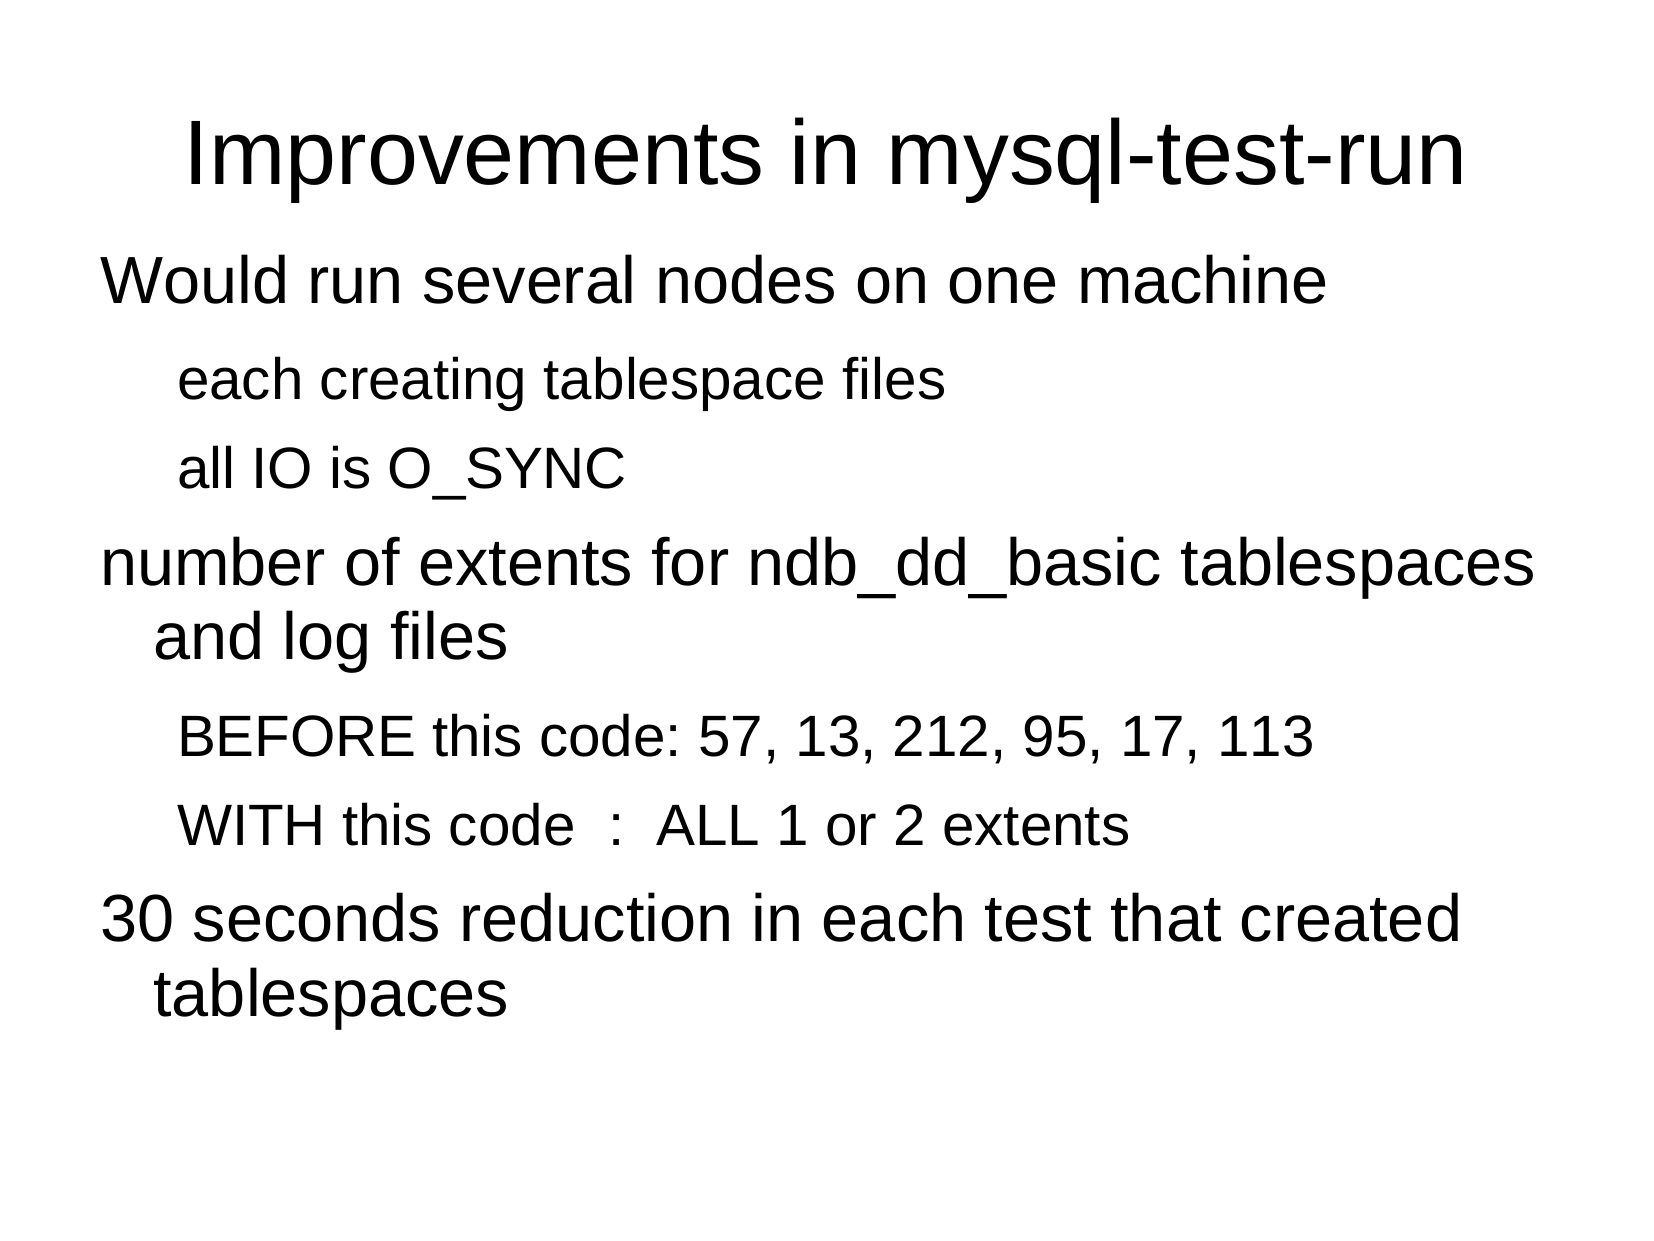

# Improvements in mysql-test-run
Would run several nodes on one machine
each creating tablespace files
all IO is O_SYNC
number of extents for ndb_dd_basic tablespaces and log files
BEFORE this code: 57, 13, 212, 95, 17, 113
WITH this code : ALL 1 or 2 extents
30 seconds reduction in each test that created tablespaces